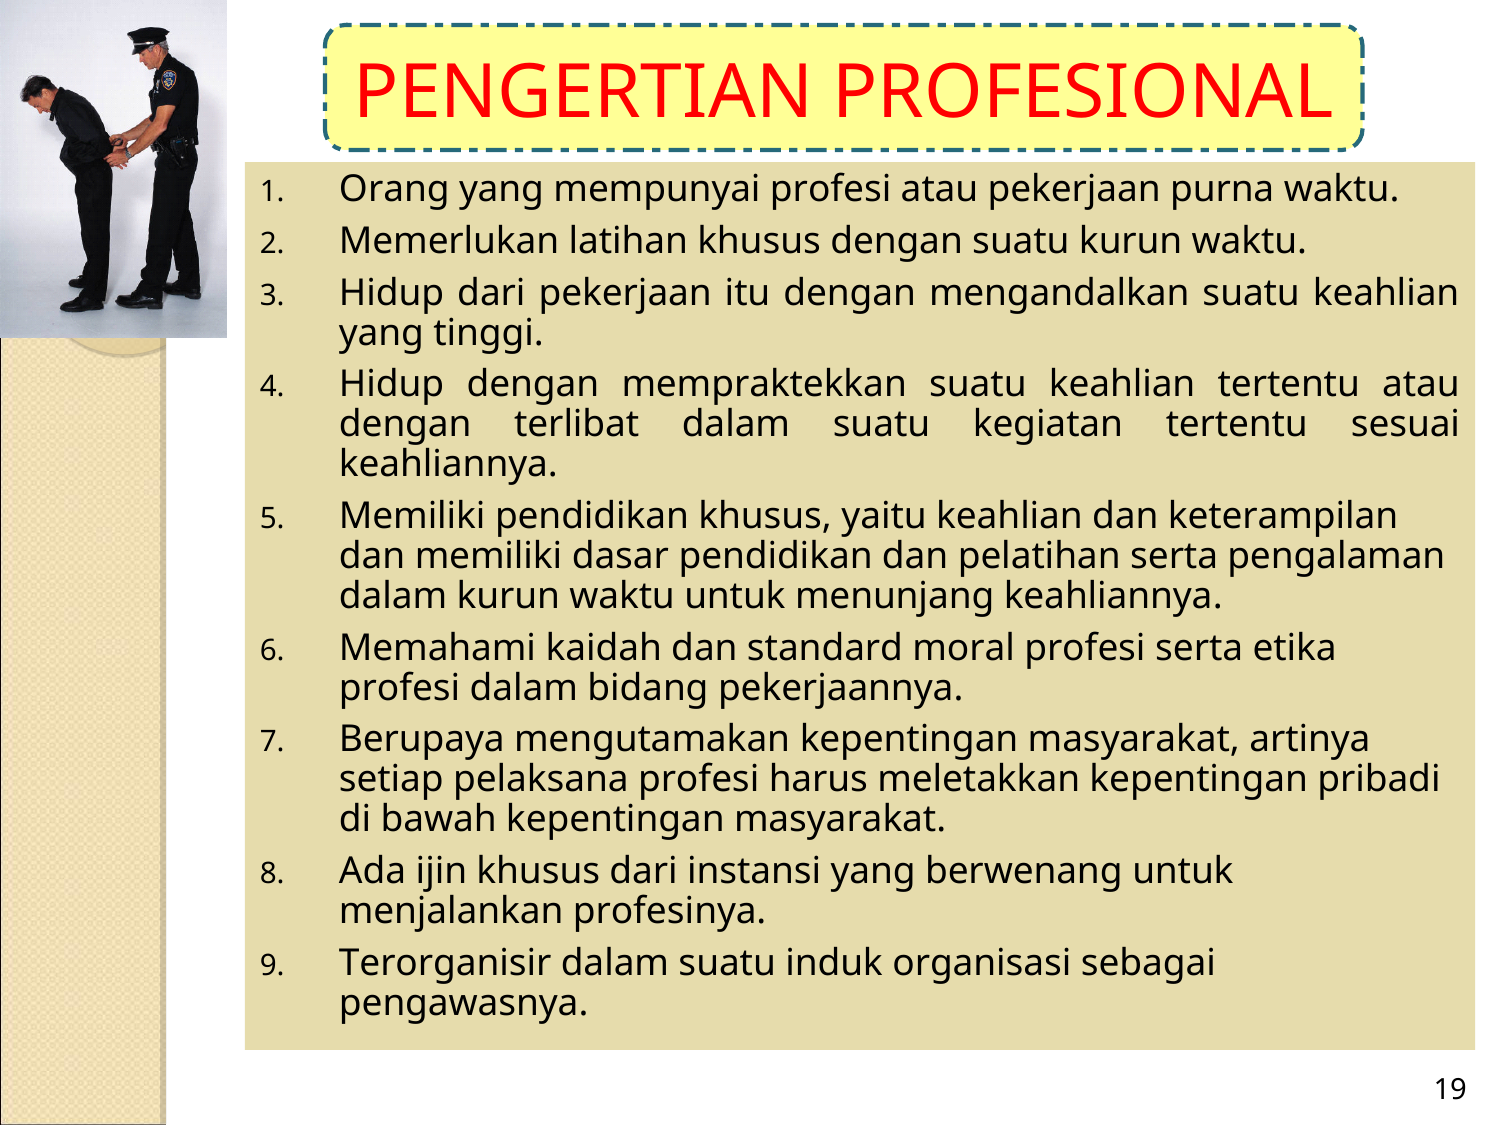

PENGERTIAN PROFESIONAL
# Orang yang mempunyai profesi atau pekerjaan purna waktu.
Memerlukan latihan khusus dengan suatu kurun waktu.
Hidup dari pekerjaan itu dengan mengandalkan suatu keahlian yang tinggi.
Hidup dengan mempraktekkan suatu keahlian tertentu atau dengan terlibat dalam suatu kegiatan tertentu sesuai keahliannya.
Memiliki pendidikan khusus, yaitu keahlian dan keterampilan dan memiliki dasar pendidikan dan pelatihan serta pengalaman dalam kurun waktu untuk menunjang keahliannya.
Memahami kaidah dan standard moral profesi serta etika profesi dalam bidang pekerjaannya.
Berupaya mengutamakan kepentingan masyarakat, artinya setiap pelaksana profesi harus meletakkan kepentingan pribadi di bawah kepentingan masyarakat.
Ada ijin khusus dari instansi yang berwenang untuk menjalankan profesinya.
Terorganisir dalam suatu induk organisasi sebagai pengawasnya.
19